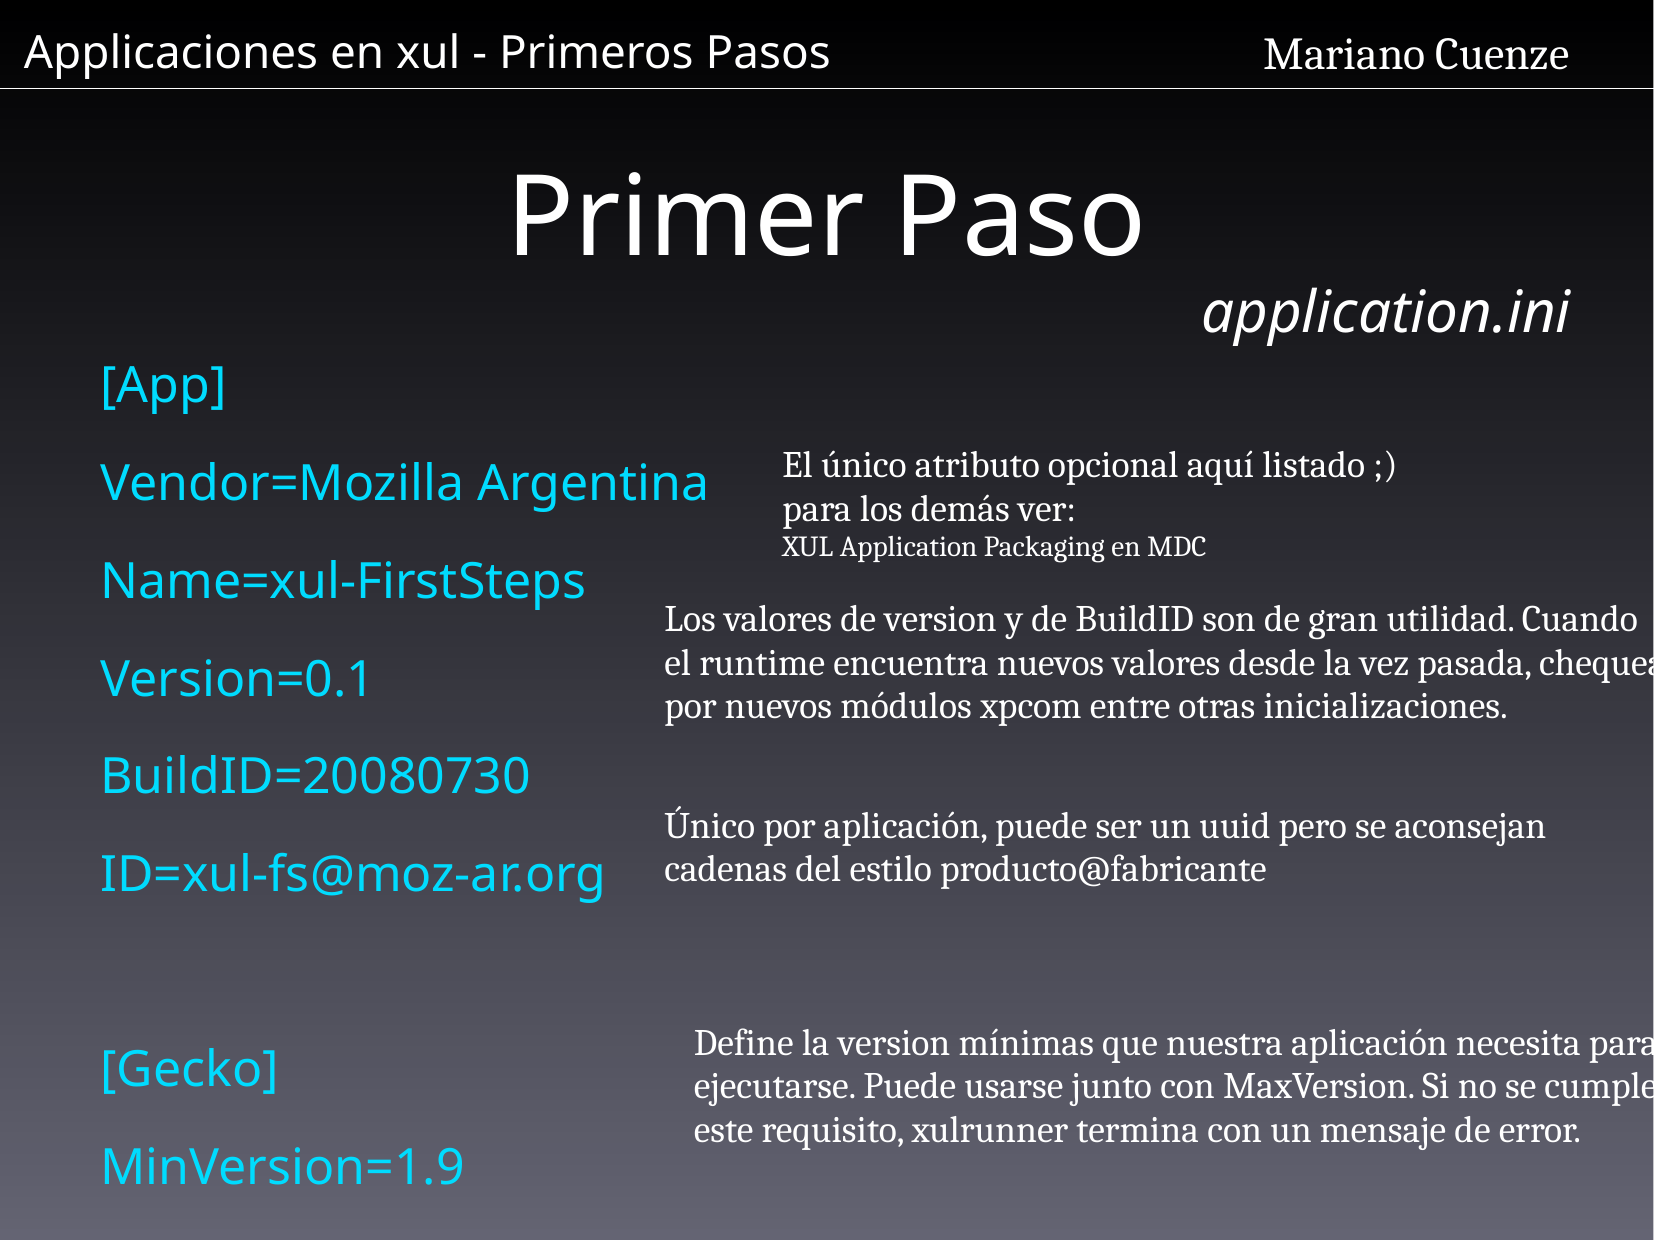

Applicaciones en xul - Primeros Pasos
Mariano Cuenze
# Primer Paso
application.ini
[App]
Vendor=Mozilla Argentina
Name=xul-FirstSteps
Version=0.1
BuildID=20080730
ID=xul-fs@moz-ar.org
[Gecko]
MinVersion=1.9
El único atributo opcional aquí listado ;)
para los demás ver:
XUL Application Packaging en MDC
Los valores de version y de BuildID son de gran utilidad. Cuando el runtime encuentra nuevos valores desde la vez pasada, chequea por nuevos módulos xpcom entre otras inicializaciones.
Único por aplicación, puede ser un uuid pero se aconsejan cadenas del estilo producto@fabricante
Define la version mínimas que nuestra aplicación necesita para ejecutarse. Puede usarse junto con MaxVersion. Si no se cumple este requisito, xulrunner termina con un mensaje de error.